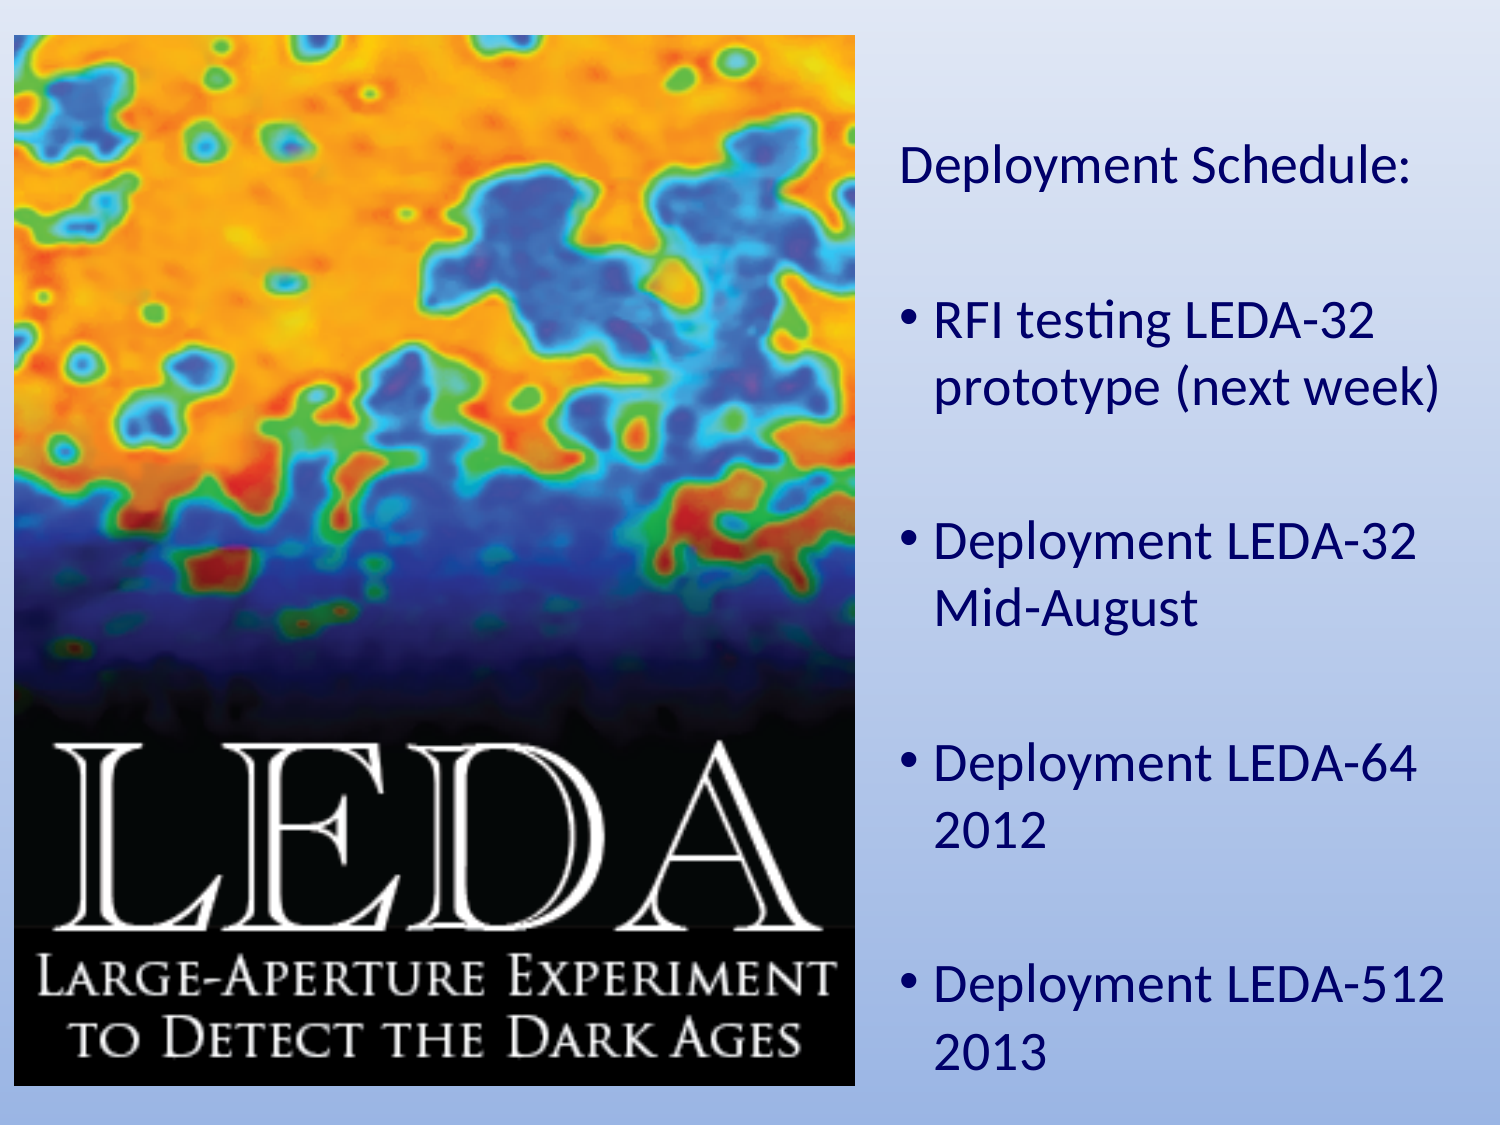

# Deployment Schedule:
RFI testing LEDA-32 prototype (next week)
Deployment LEDA-32 Mid-August
Deployment LEDA-64 2012
Deployment LEDA-512 2013